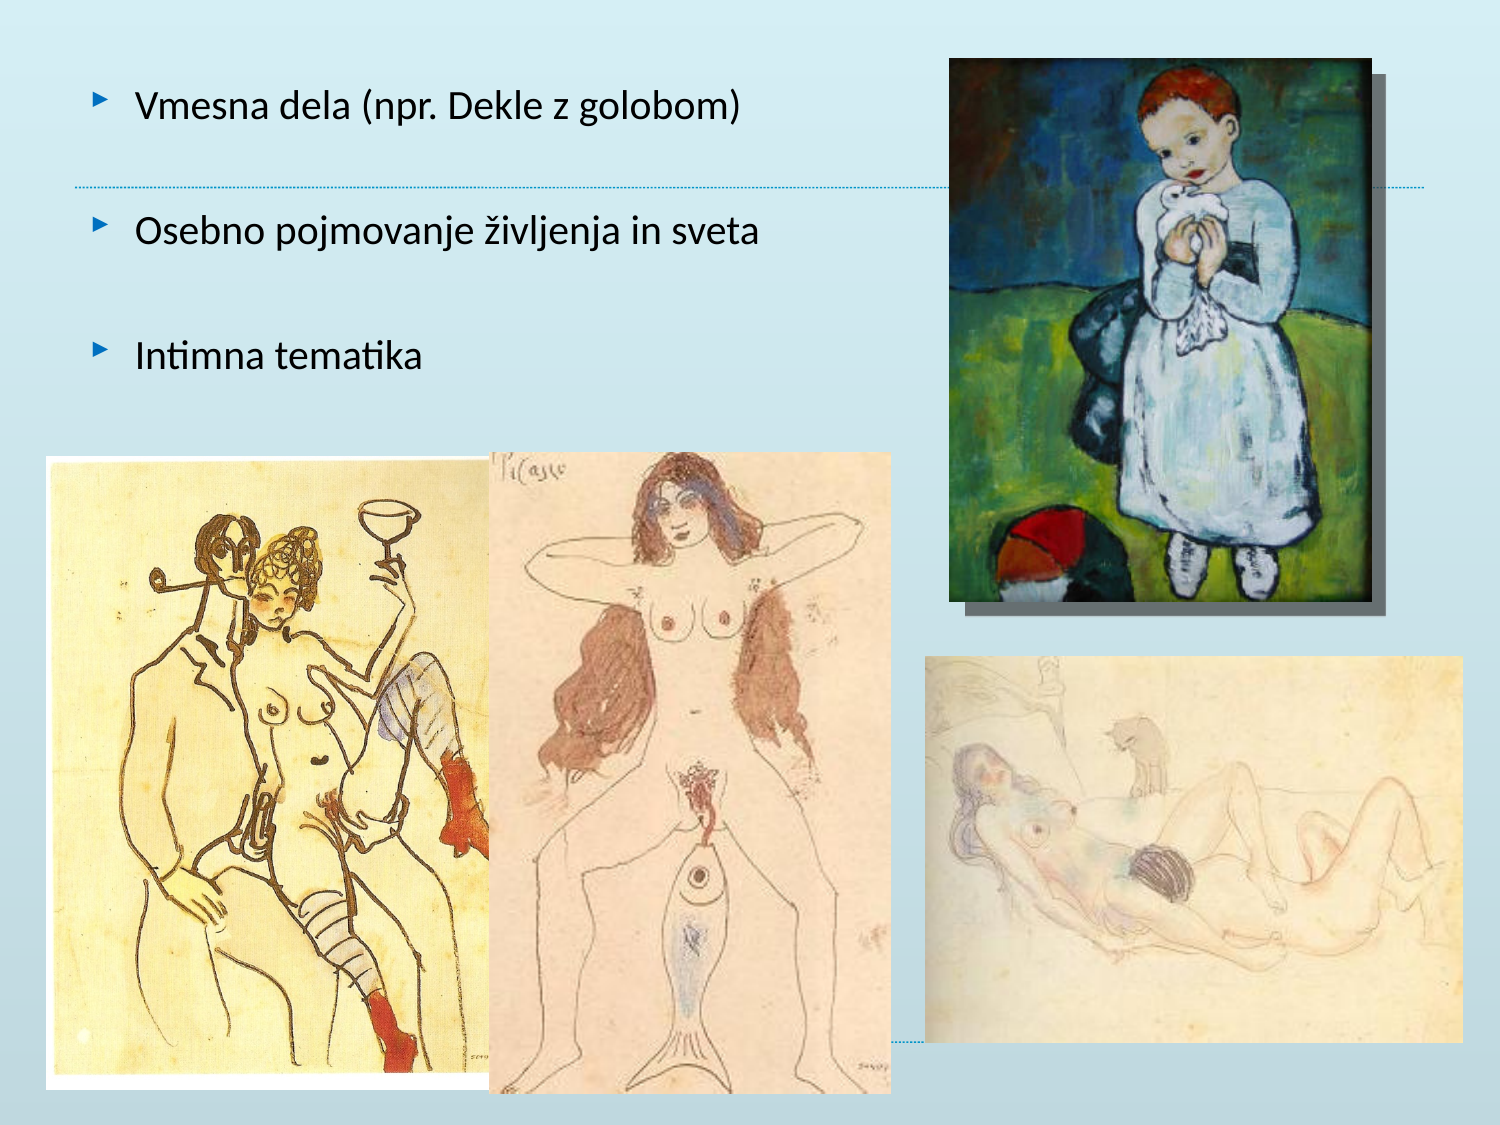

# Vmesna dela (npr. Dekle z golobom)
Osebno pojmovanje življenja in sveta
Intimna tematika